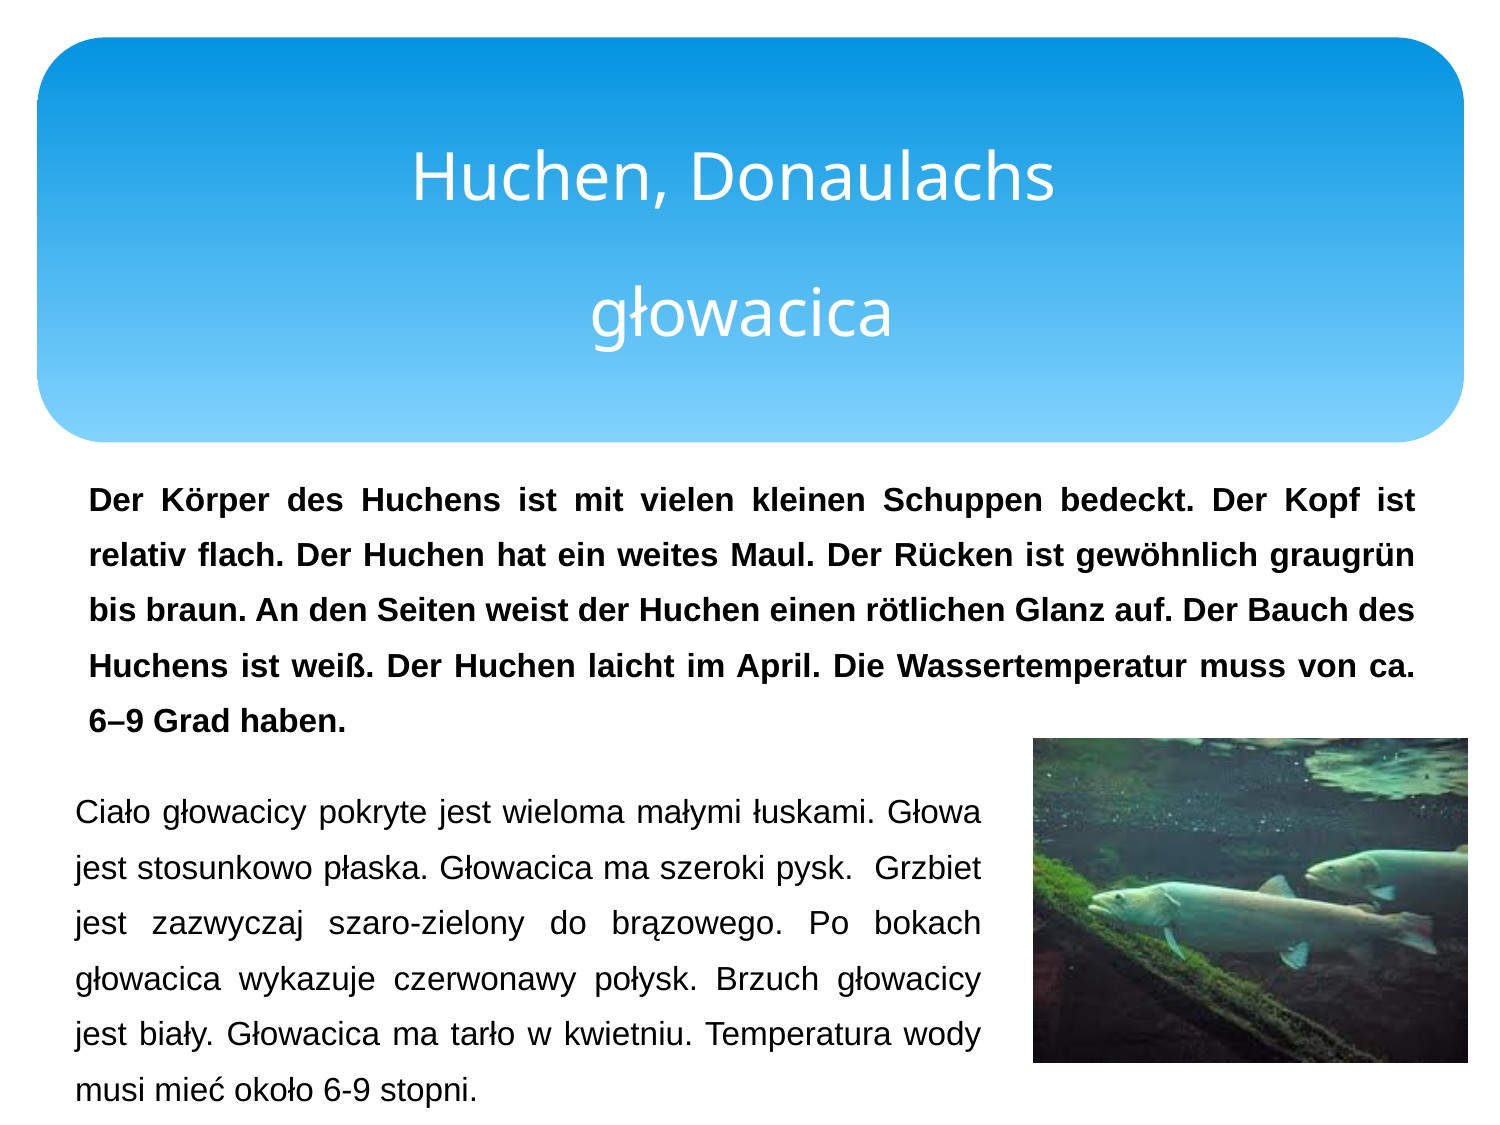

# Huchen, Donaulachs głowacica
Der Körper des Huchens ist mit vielen kleinen Schuppen bedeckt. Der Kopf ist relativ flach. Der Huchen hat ein weites Maul. Der Rücken ist gewöhnlich graugrün bis braun. An den Seiten weist der Huchen einen rötlichen Glanz auf. Der Bauch des Huchens ist weiß. Der Huchen laicht im April. Die Wassertemperatur muss von ca. 6–9 Grad haben.
Ciało głowacicy pokryte jest wieloma małymi łuskami. Głowa jest stosunkowo płaska. Głowacica ma szeroki pysk. Grzbiet jest zazwyczaj szaro-zielony do brązowego. Po bokach głowacica wykazuje czerwonawy połysk. Brzuch głowacicy jest biały. Głowacica ma tarło w kwietniu. Temperatura wody musi mieć około 6-9 stopni.